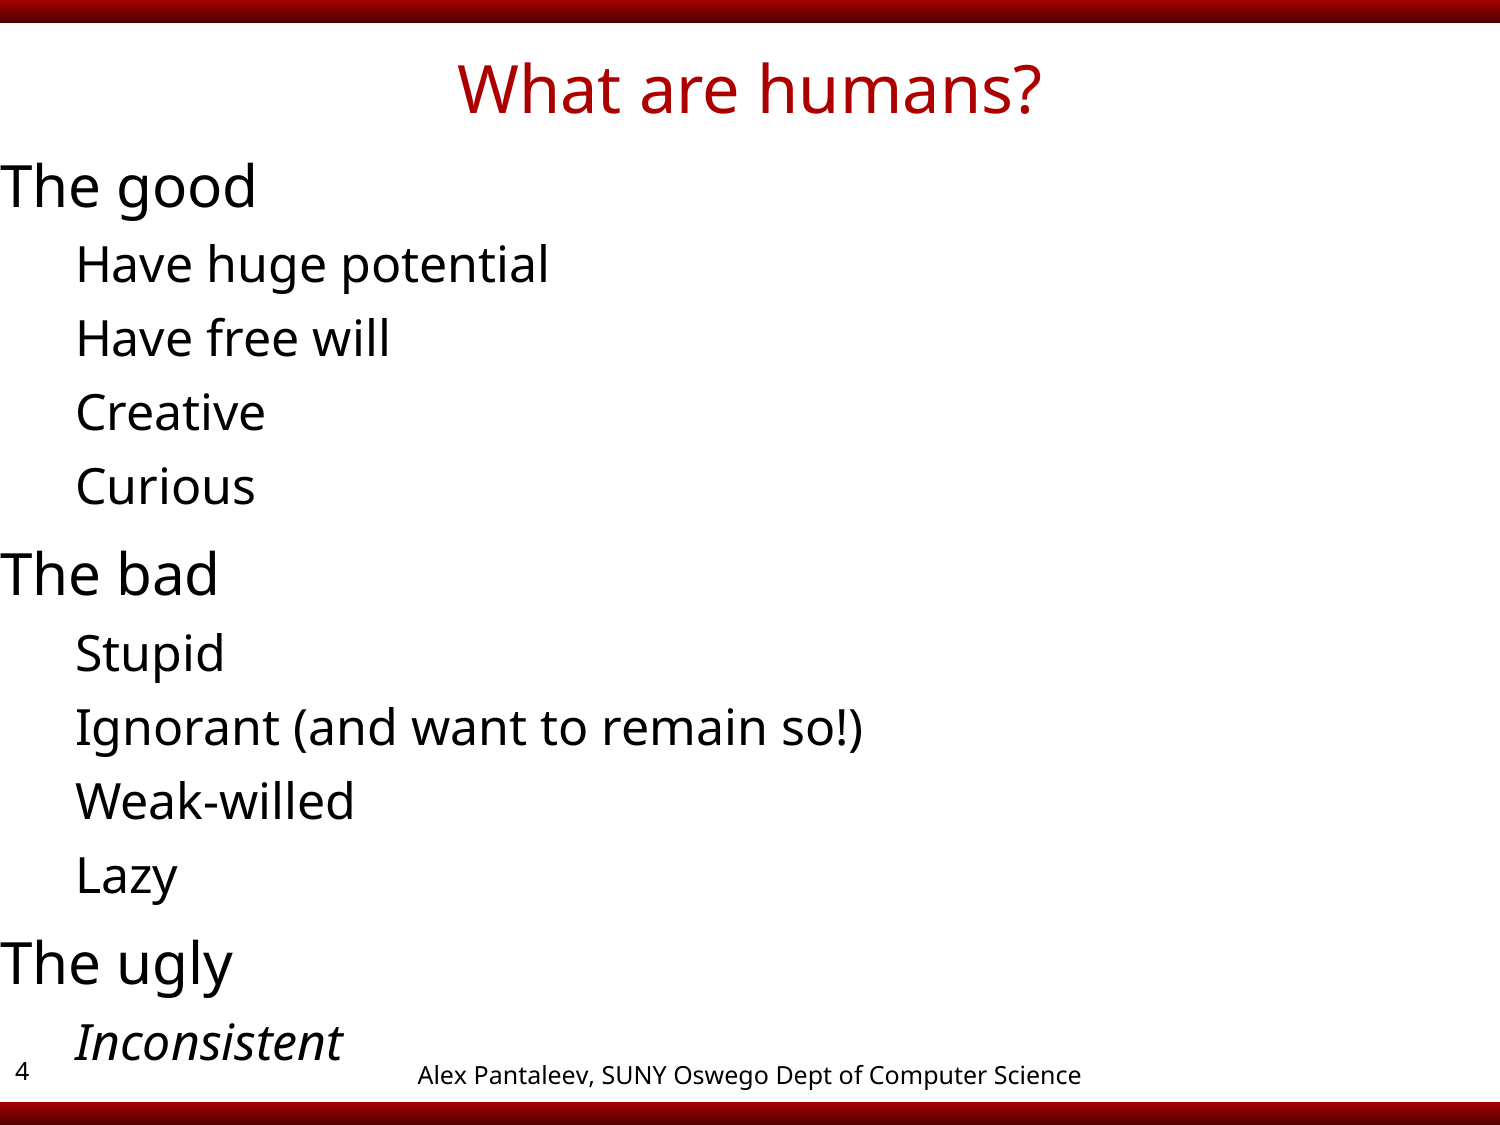

# What are humans?
The good
Have huge potential
Have free will
Creative
Curious
The bad
Stupid
Ignorant (and want to remain so!)
Weak-willed
Lazy
The ugly
Inconsistent
4